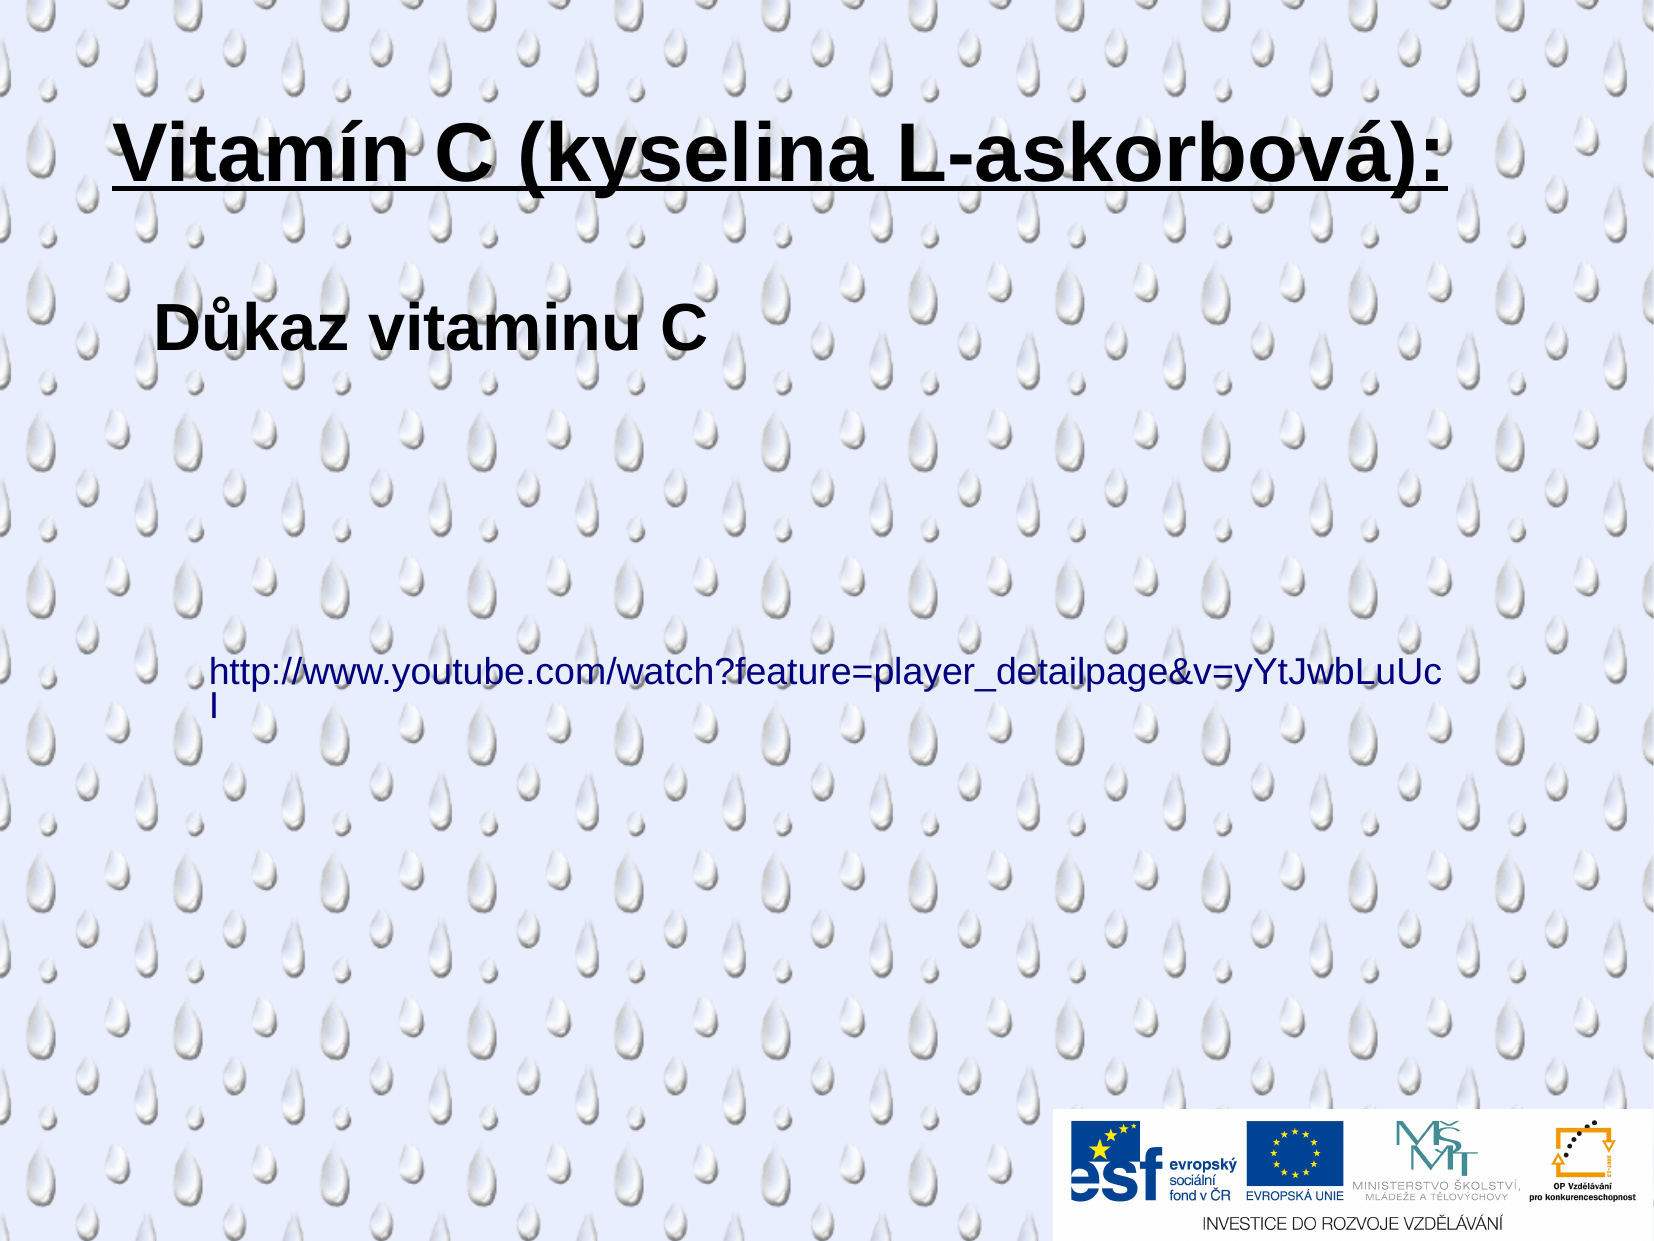

# Vitamín C (kyselina L-askorbová):
Důkaz vitaminu C
http://www.youtube.com/watch?feature=player_detailpage&v=yYtJwbLuUcI